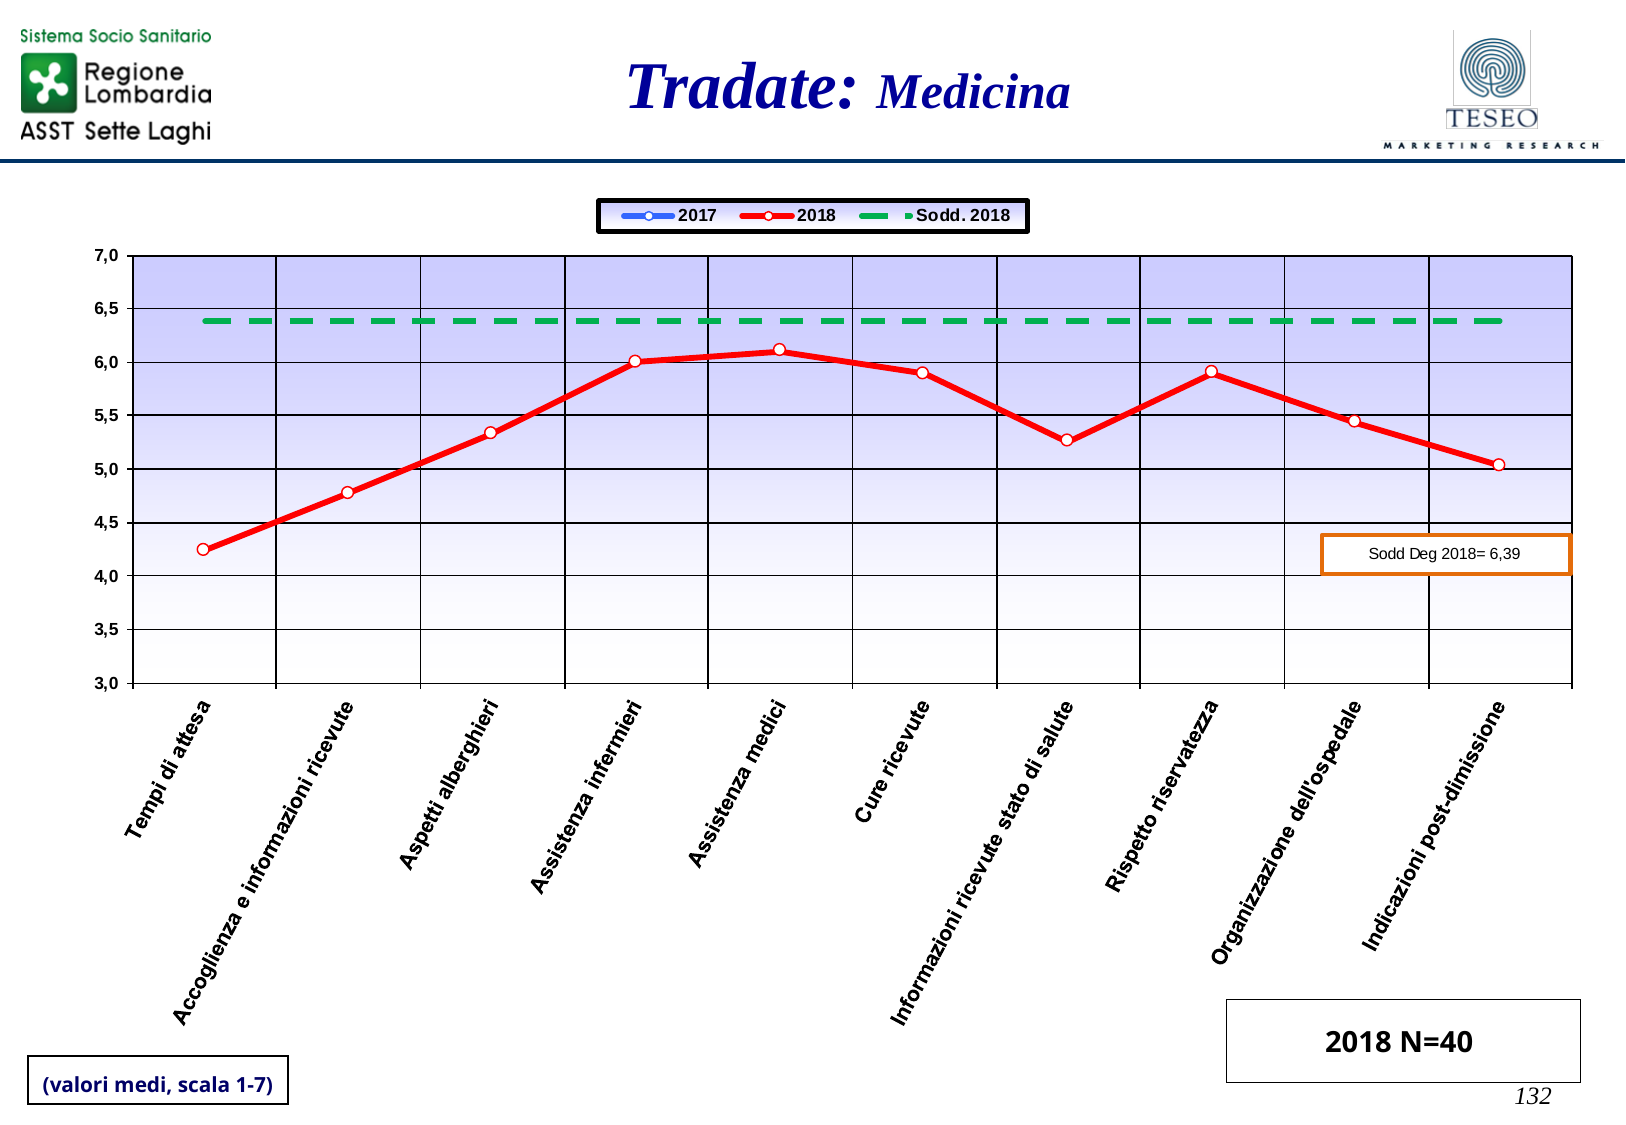

Tradate: Medicina
2018 N=40
(valori medi, scala 1-7)